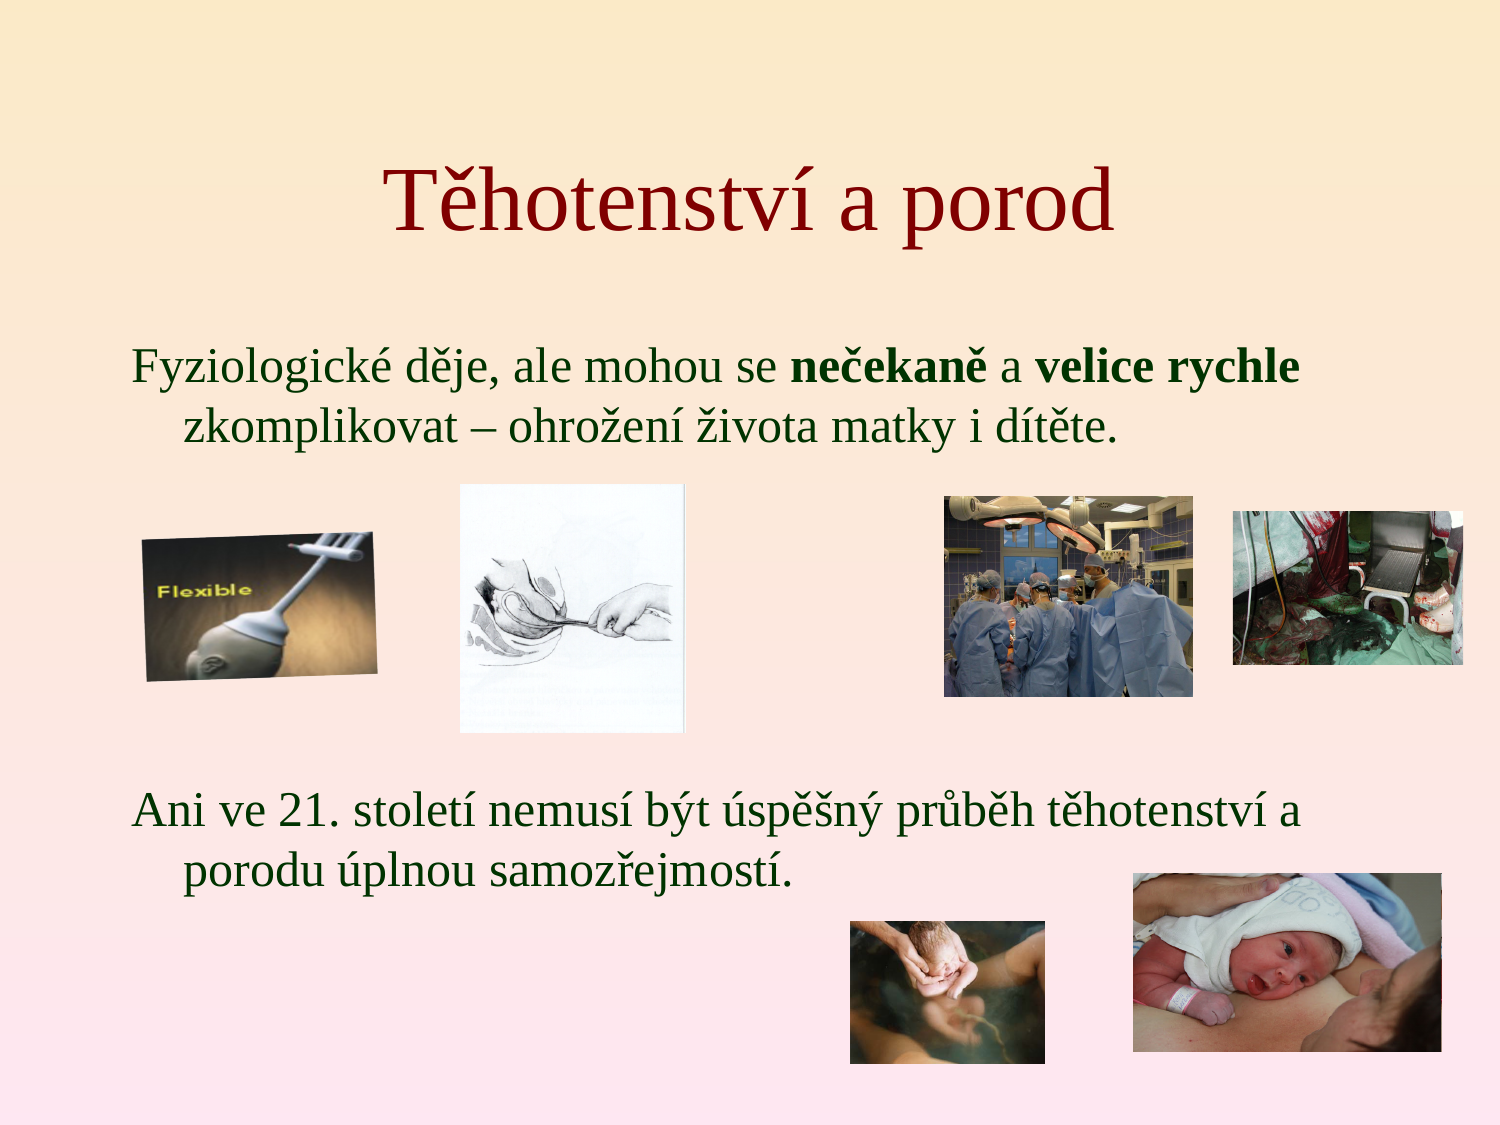

# Těhotenství a porod
Fyziologické děje, ale mohou se nečekaně a velice rychle zkomplikovat – ohrožení života matky i dítěte.
Ani ve 21. století nemusí být úspěšný průběh těhotenství a porodu úplnou samozřejmostí.